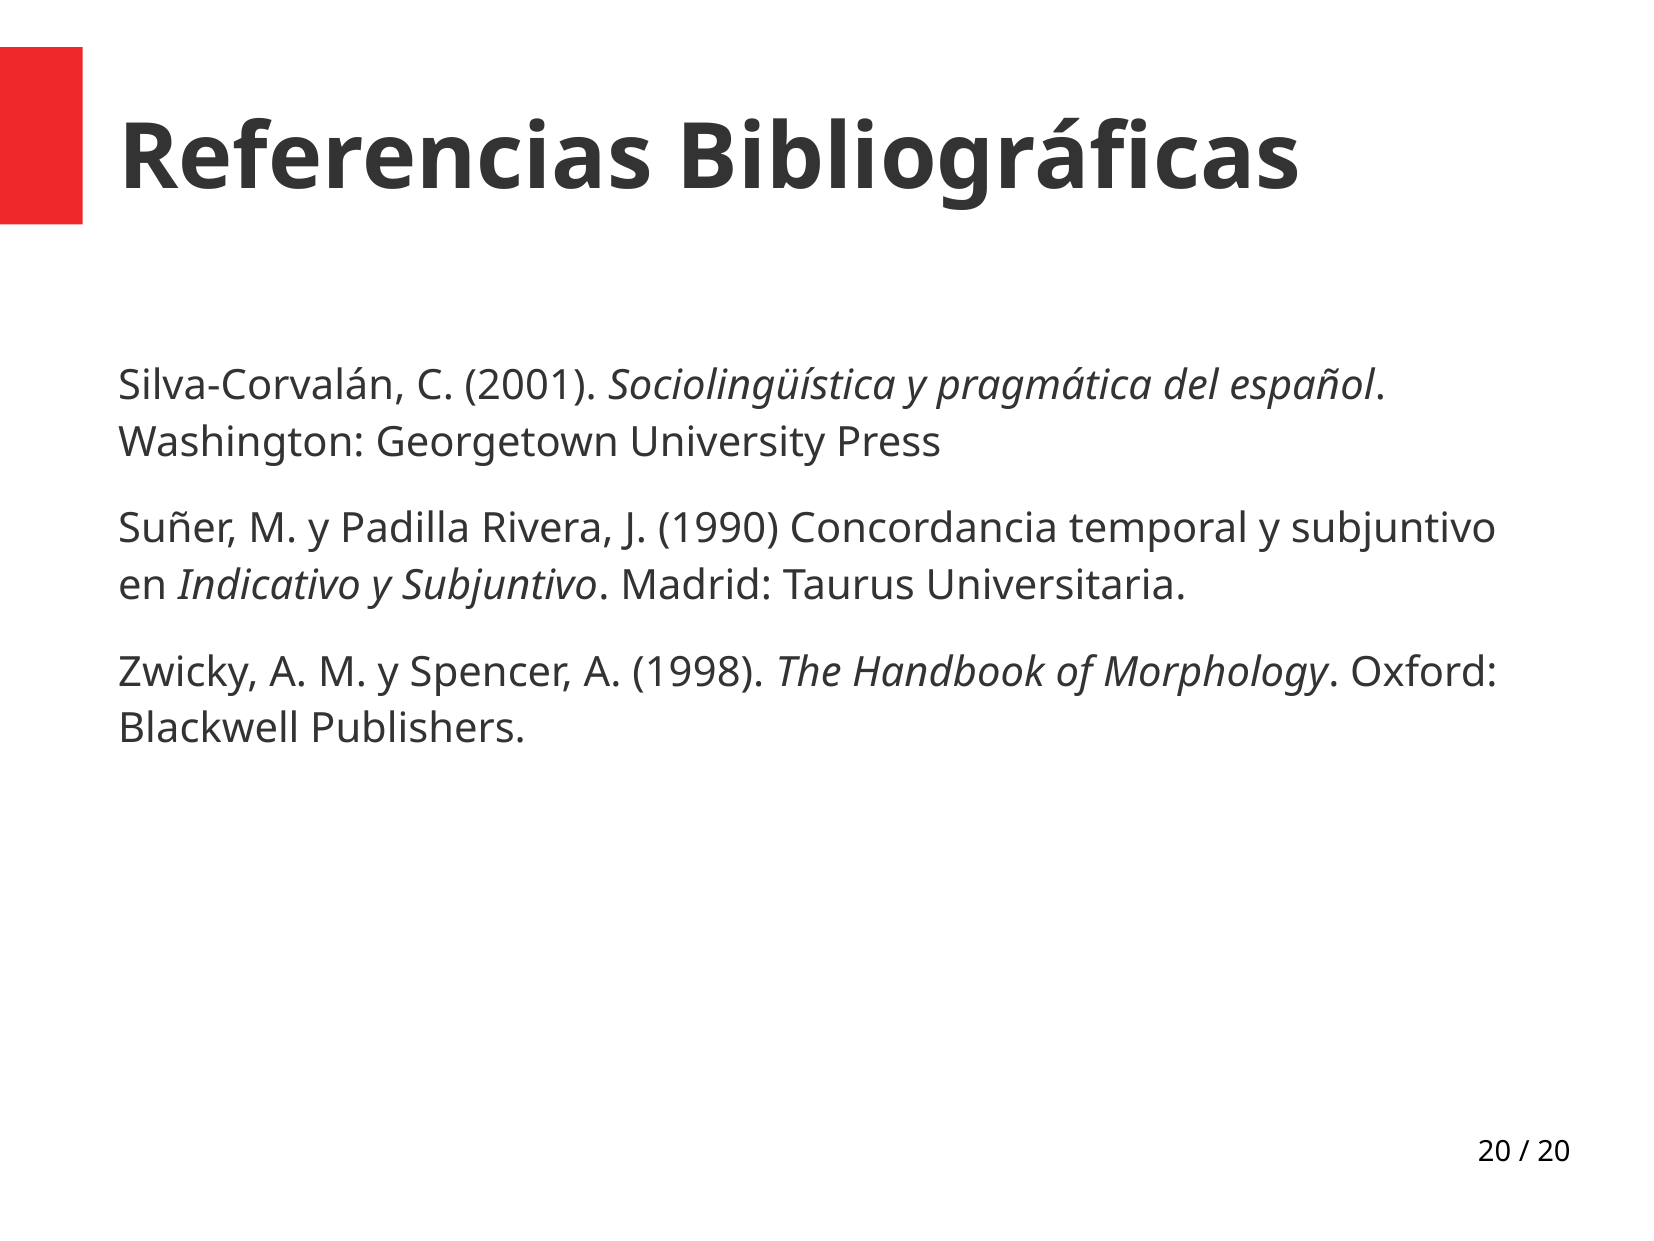

# Referencias Bibliográficas
Silva-Corvalán, C. (2001). Sociolingüística y pragmática del español. Washington: Georgetown University Press
Suñer, M. y Padilla Rivera, J. (1990) Concordancia temporal y subjuntivo en Indicativo y Subjuntivo. Madrid: Taurus Universitaria.
Zwicky, A. M. y Spencer, A. (1998). The Handbook of Morphology. Oxford: Blackwell Publishers.
20